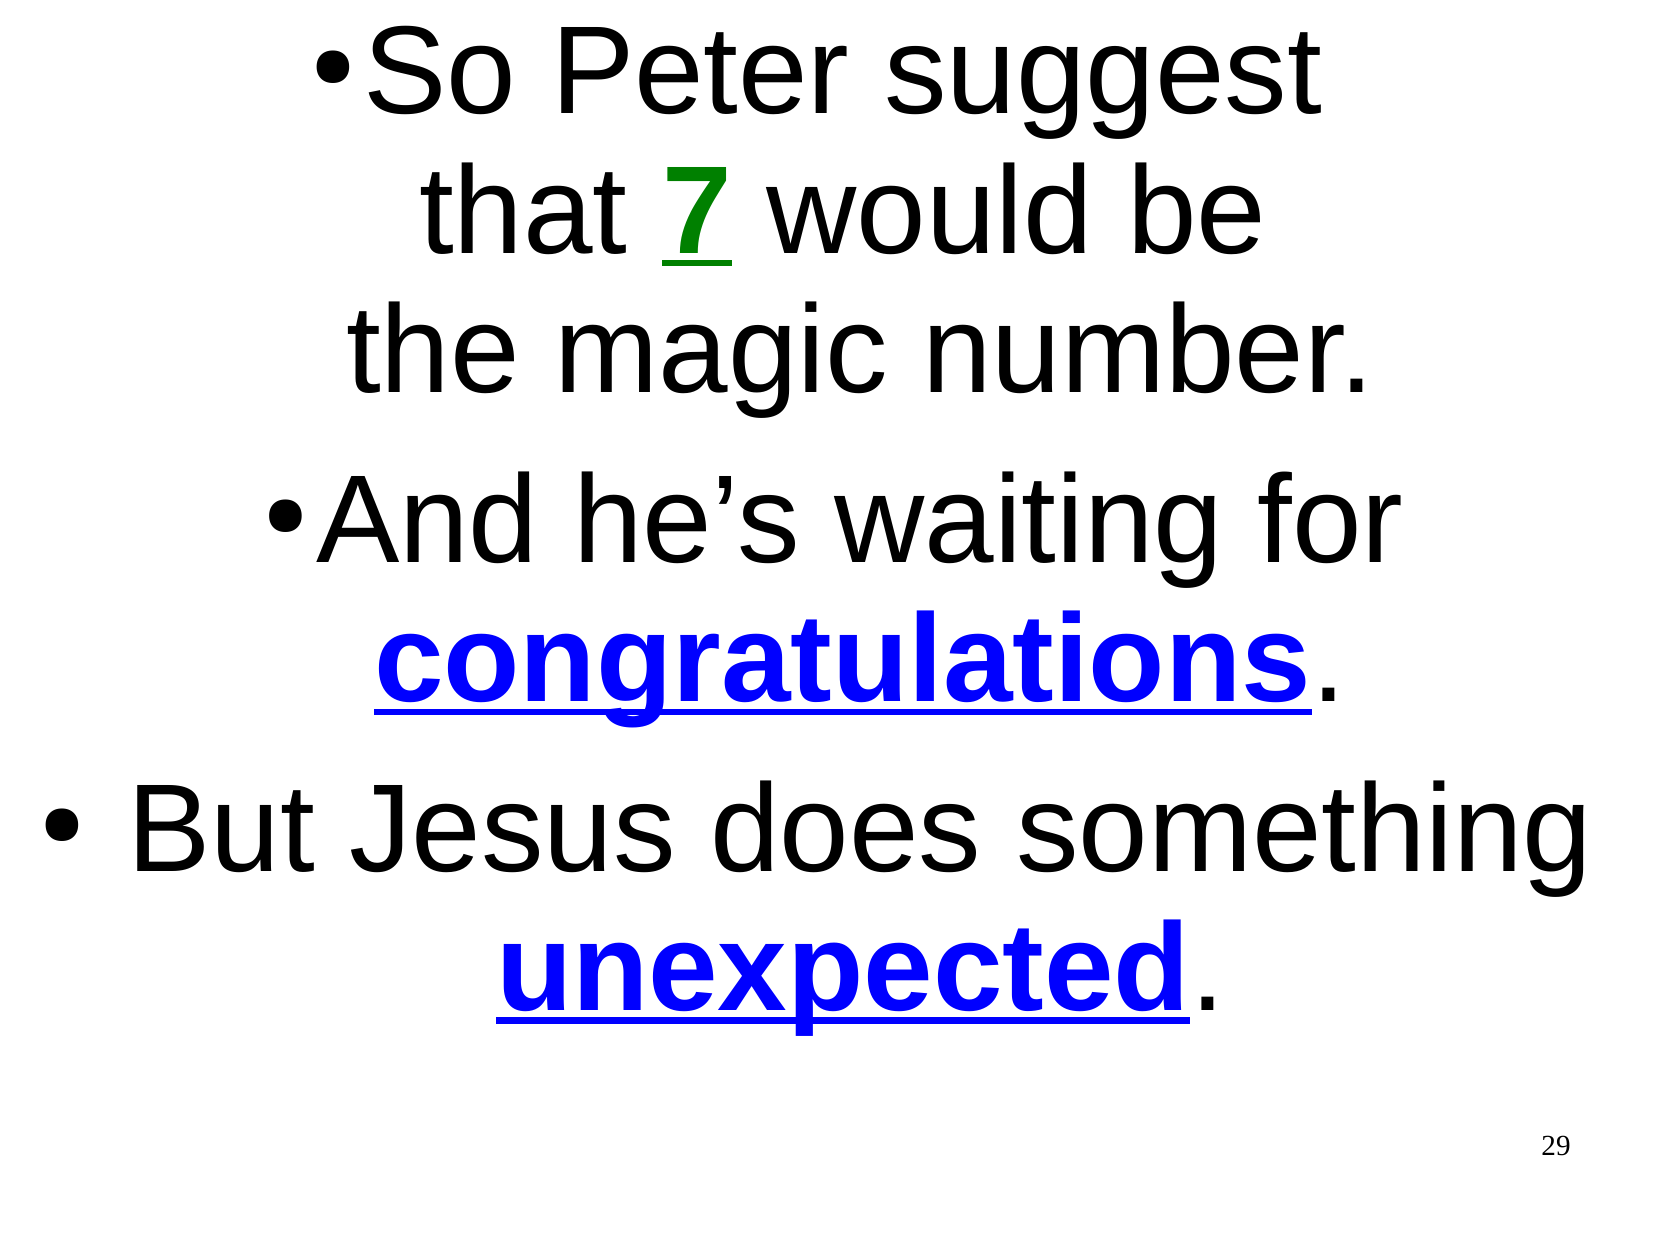

# So Peter suggest that 7 would be the magic number.
And he’s waiting for congratulations.
 But Jesus does something
unexpected.
29